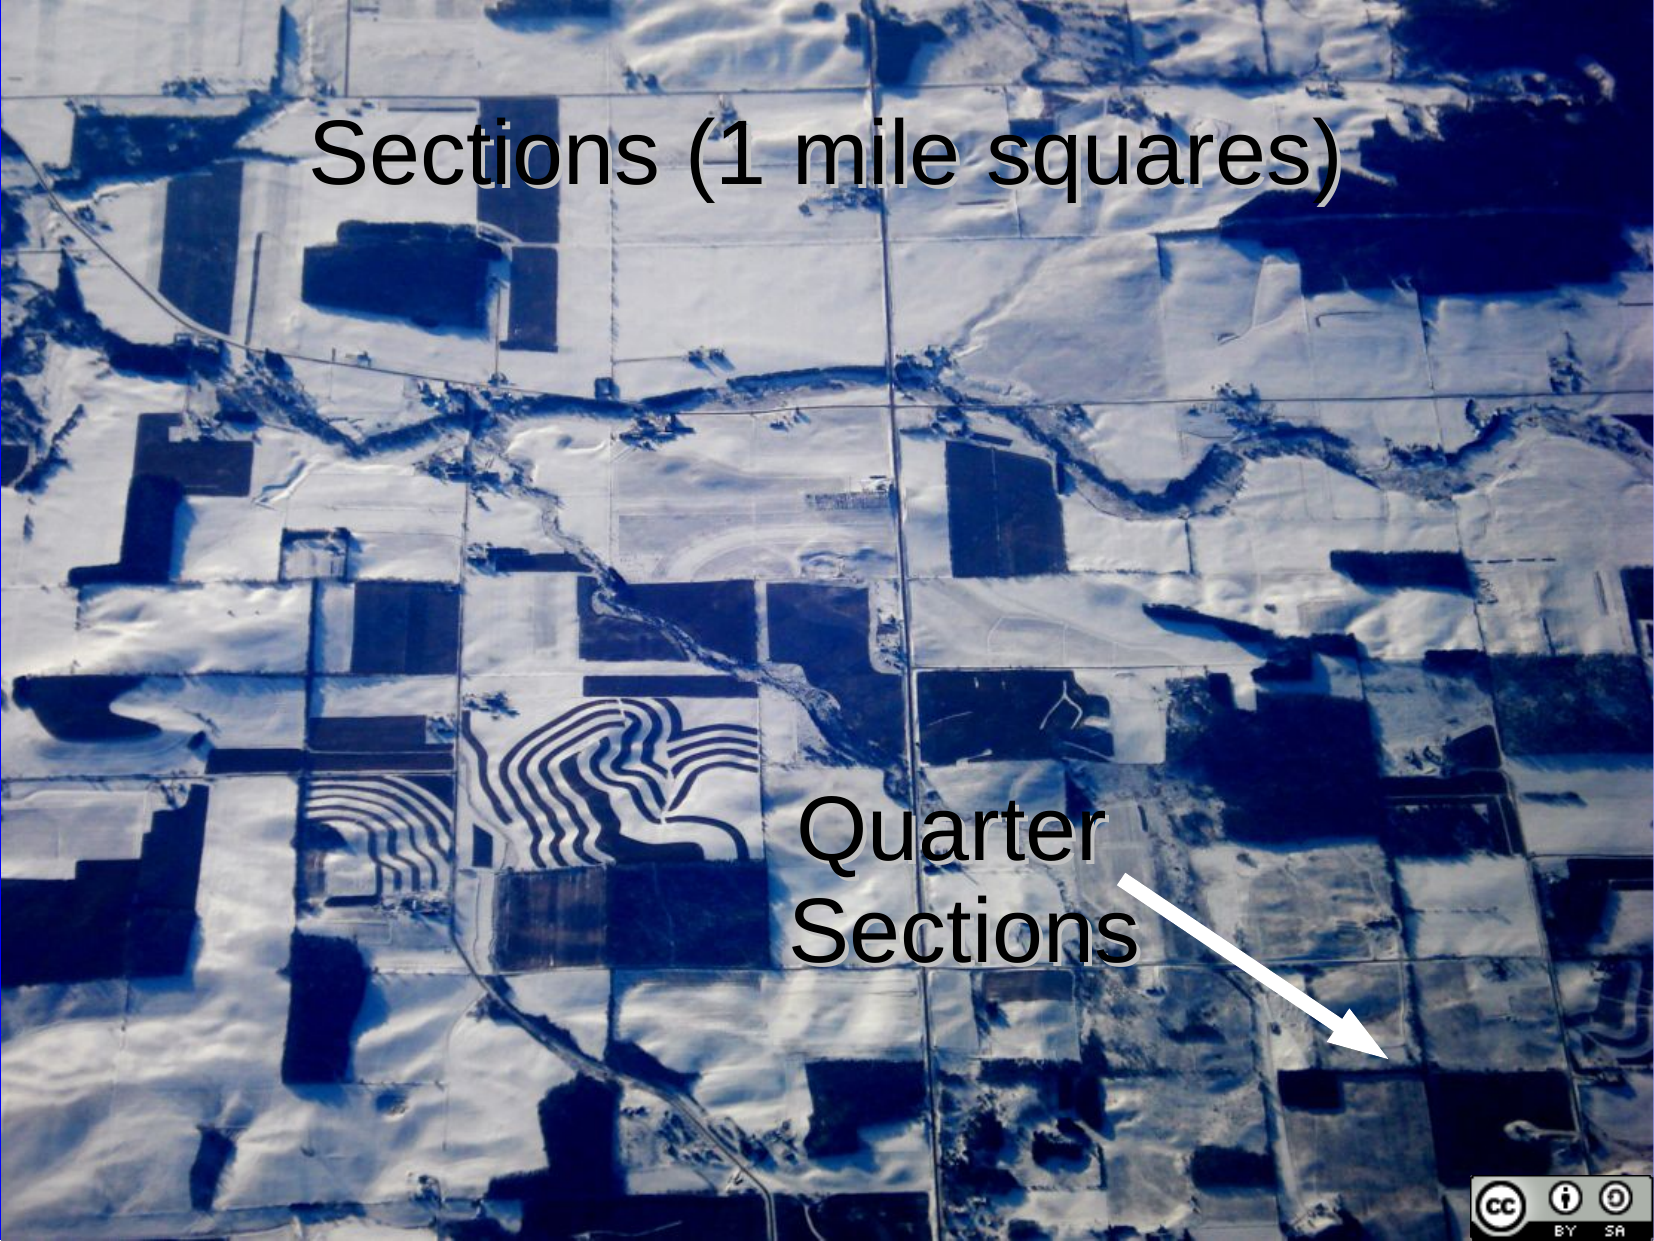

# Sections (1 mile squares)
Quarter
Sections